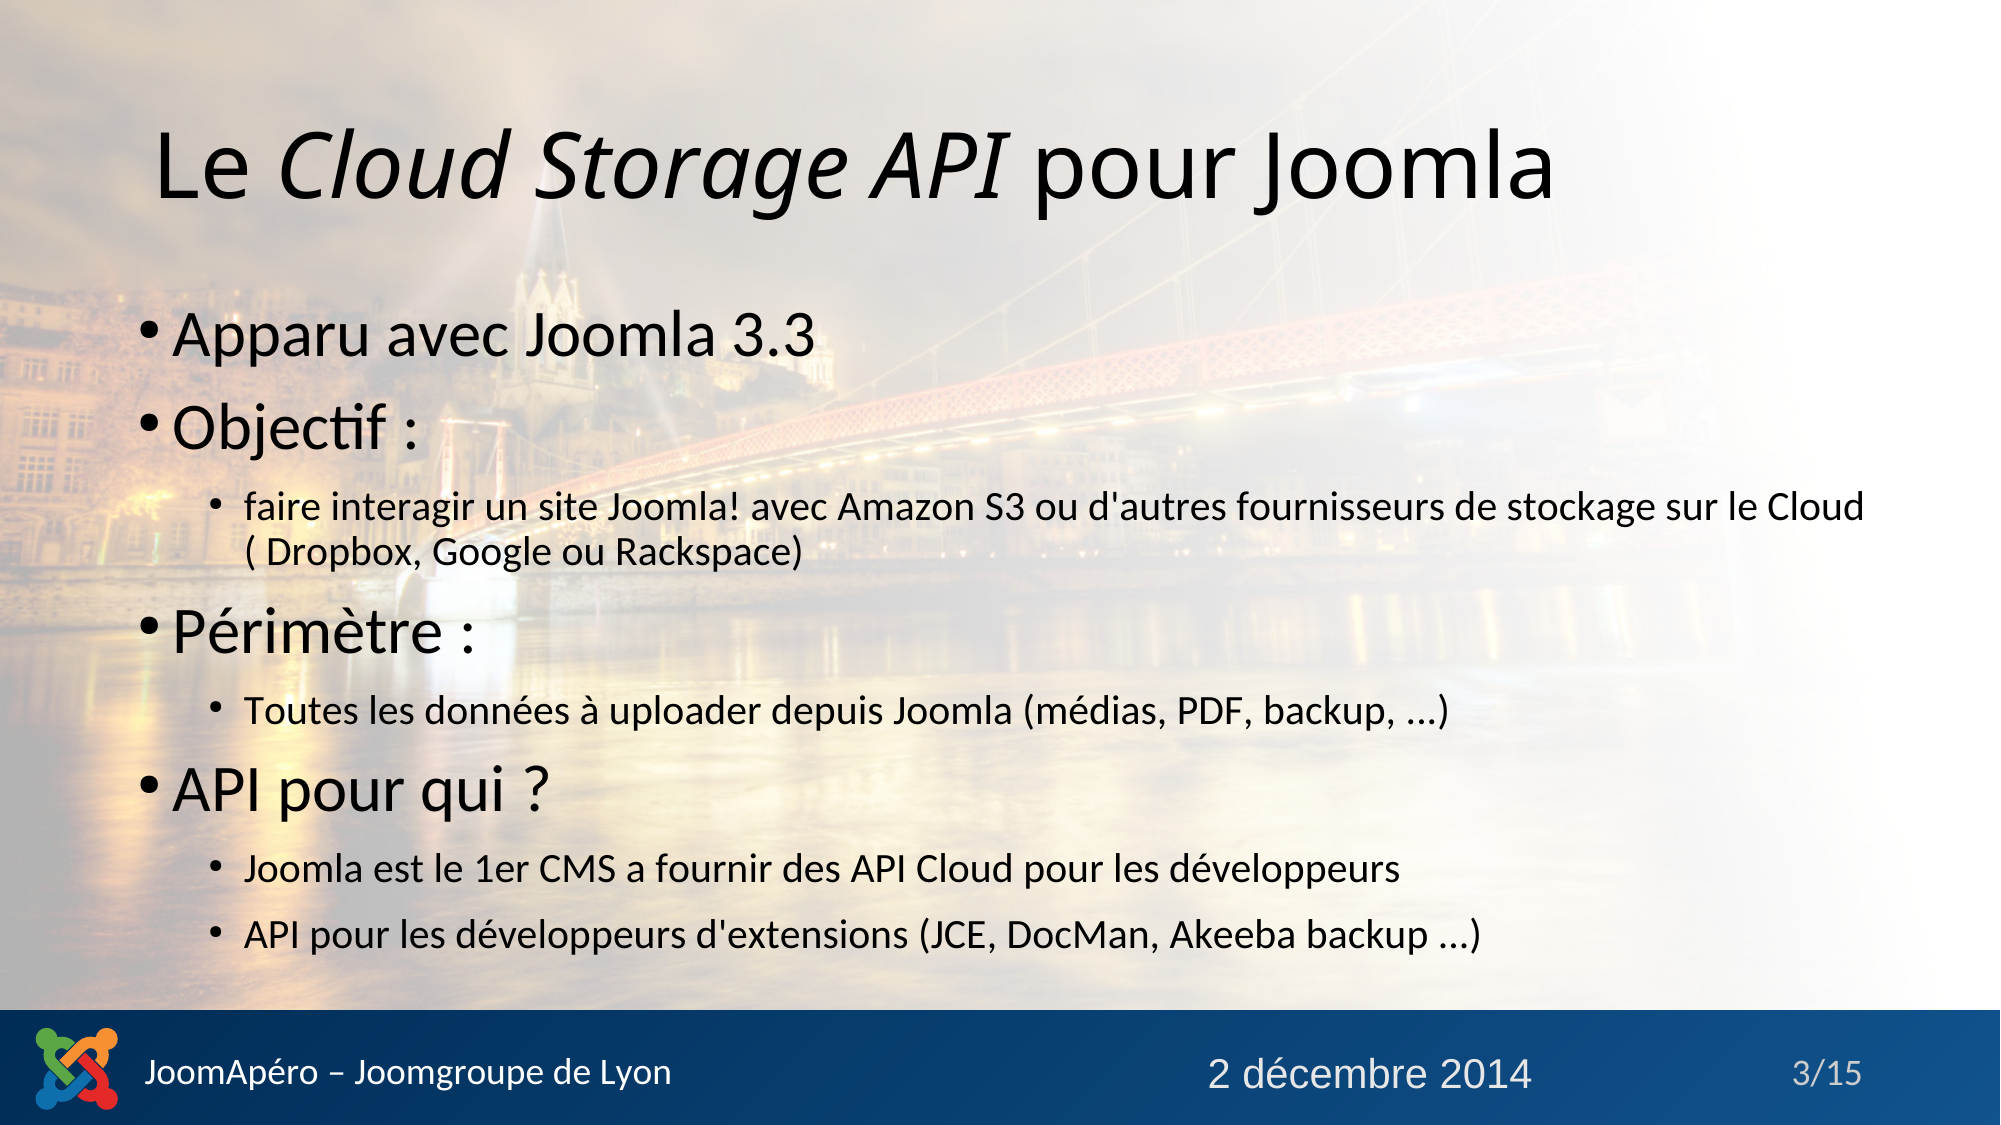

# Le Cloud Storage API pour Joomla
Apparu avec Joomla 3.3
Objectif :
faire interagir un site Joomla! avec Amazon S3 ou d'autres fournisseurs de stockage sur le Cloud ( Dropbox, Google ou Rackspace)
Périmètre :
Toutes les données à uploader depuis Joomla (médias, PDF, backup, ...)
API pour qui ?
Joomla est le 1er CMS a fournir des API Cloud pour les développeurs
API pour les développeurs d'extensions (JCE, DocMan, Akeeba backup ...)
3